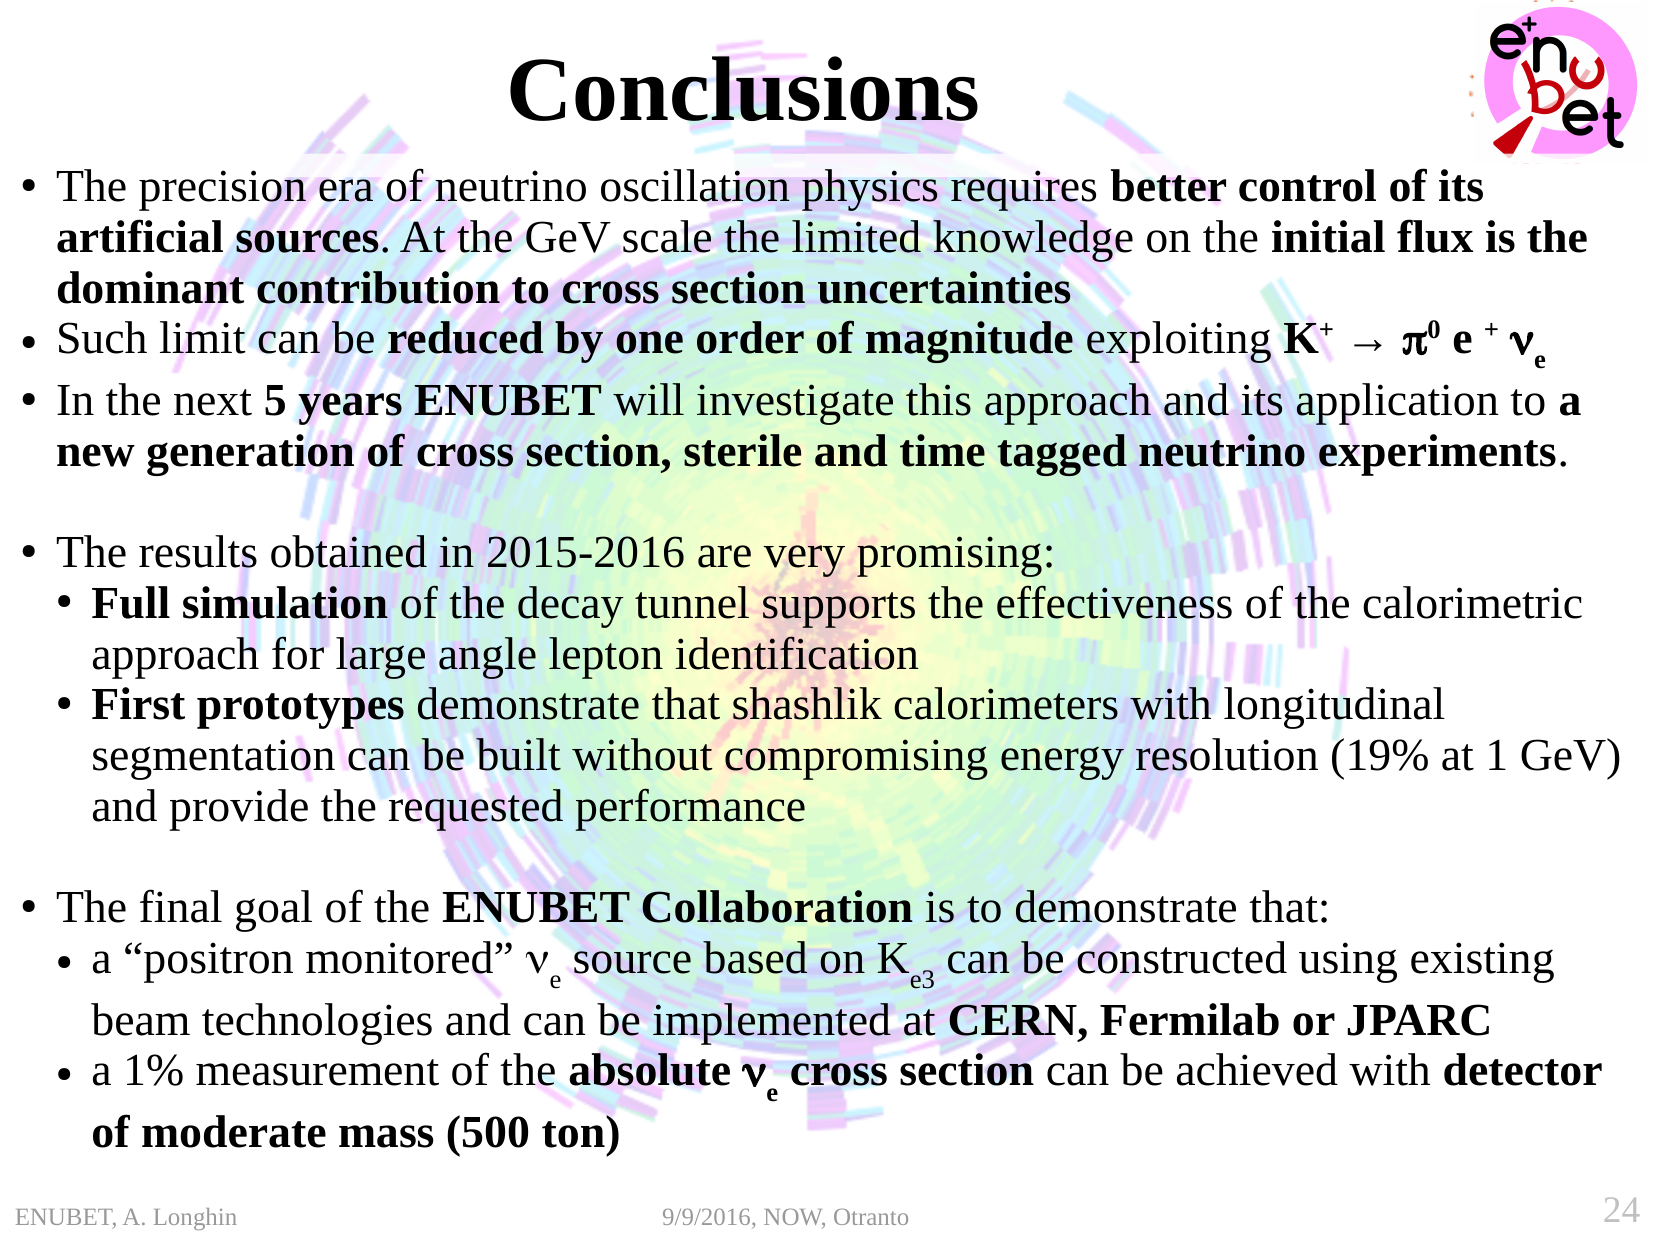

# Conclusions
The precision era of neutrino oscillation physics requires better control of its artificial sources. At the GeV scale the limited knowledge on the initial flux is the dominant contribution to cross section uncertainties
Such limit can be reduced by one order of magnitude exploiting K+ → p0 e + ne
In the next 5 years ENUBET will investigate this approach and its application to a new generation of cross section, sterile and time tagged neutrino experiments.
The results obtained in 2015-2016 are very promising:
Full simulation of the decay tunnel supports the effectiveness of the calorimetric approach for large angle lepton identification
First prototypes demonstrate that shashlik calorimeters with longitudinal segmentation can be built without compromising energy resolution (19% at 1 GeV) and provide the requested performance
The final goal of the ENUBET Collaboration is to demonstrate that:
a “positron monitored” ne source based on Ke3 can be constructed using existing beam technologies and can be implemented at CERN, Fermilab or JPARC
a 1% measurement of the absolute ne cross section can be achieved with detector of moderate mass (500 ton)